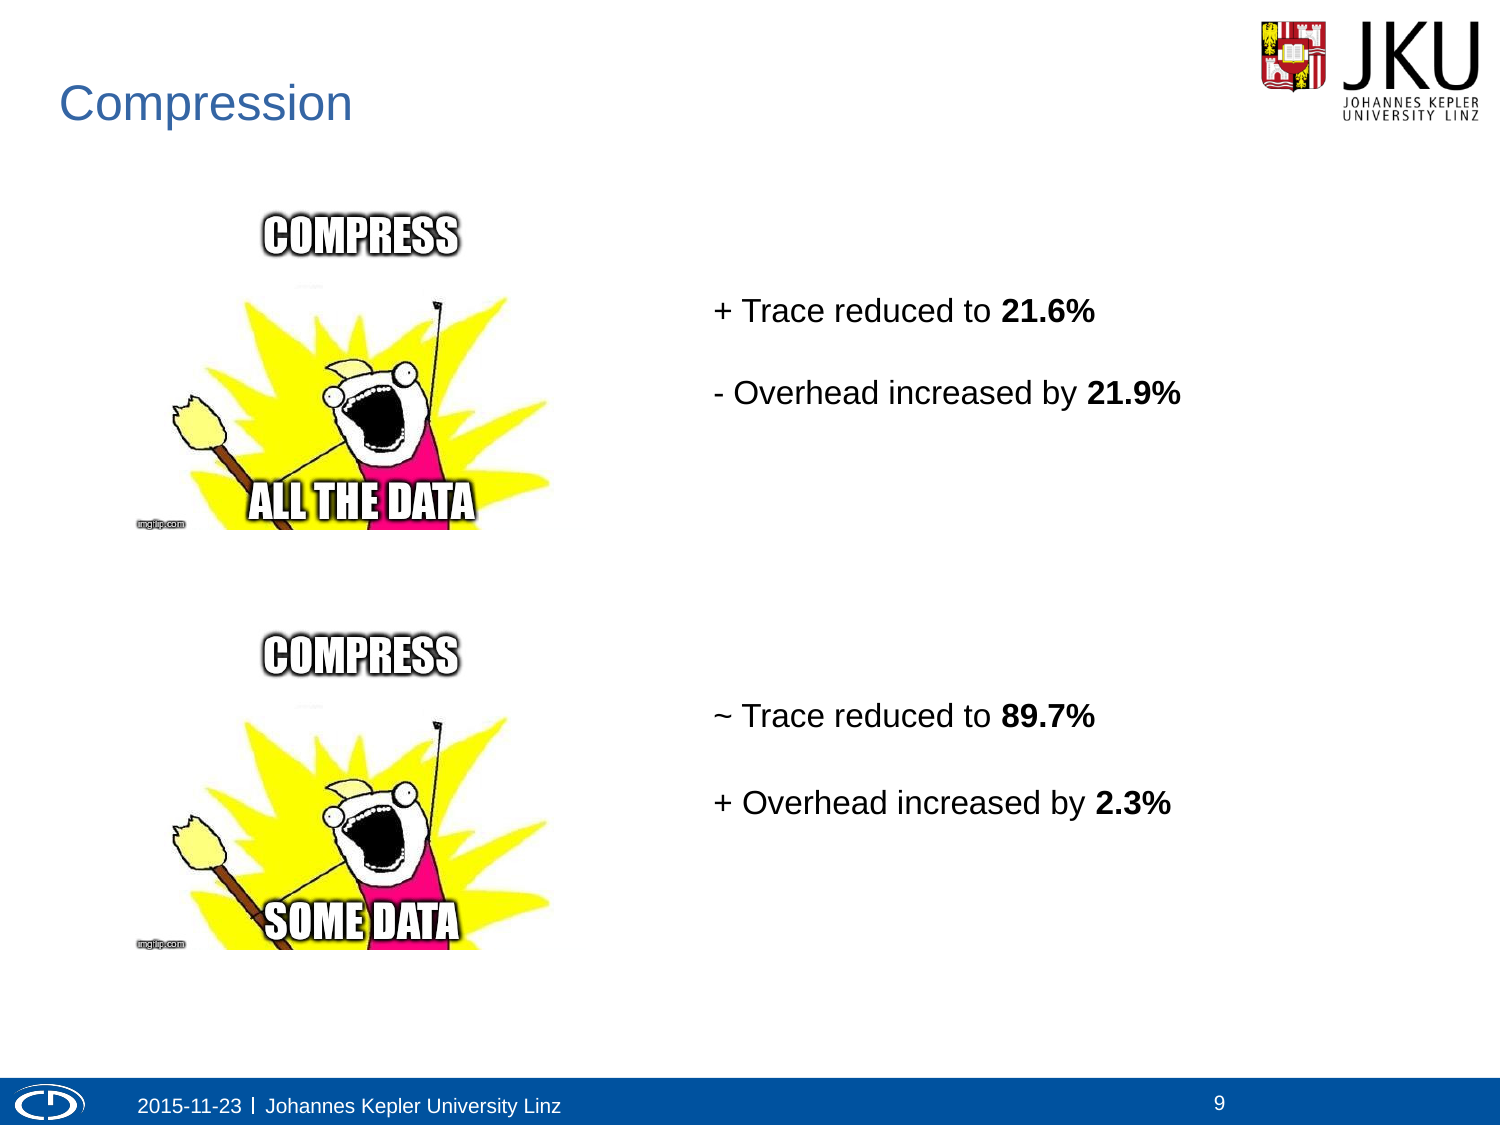

# Compression
+ Trace reduced to 21.6%
- Overhead increased by 21.9%
~ Trace reduced to 89.7%
+ Overhead increased by 2.3%
9